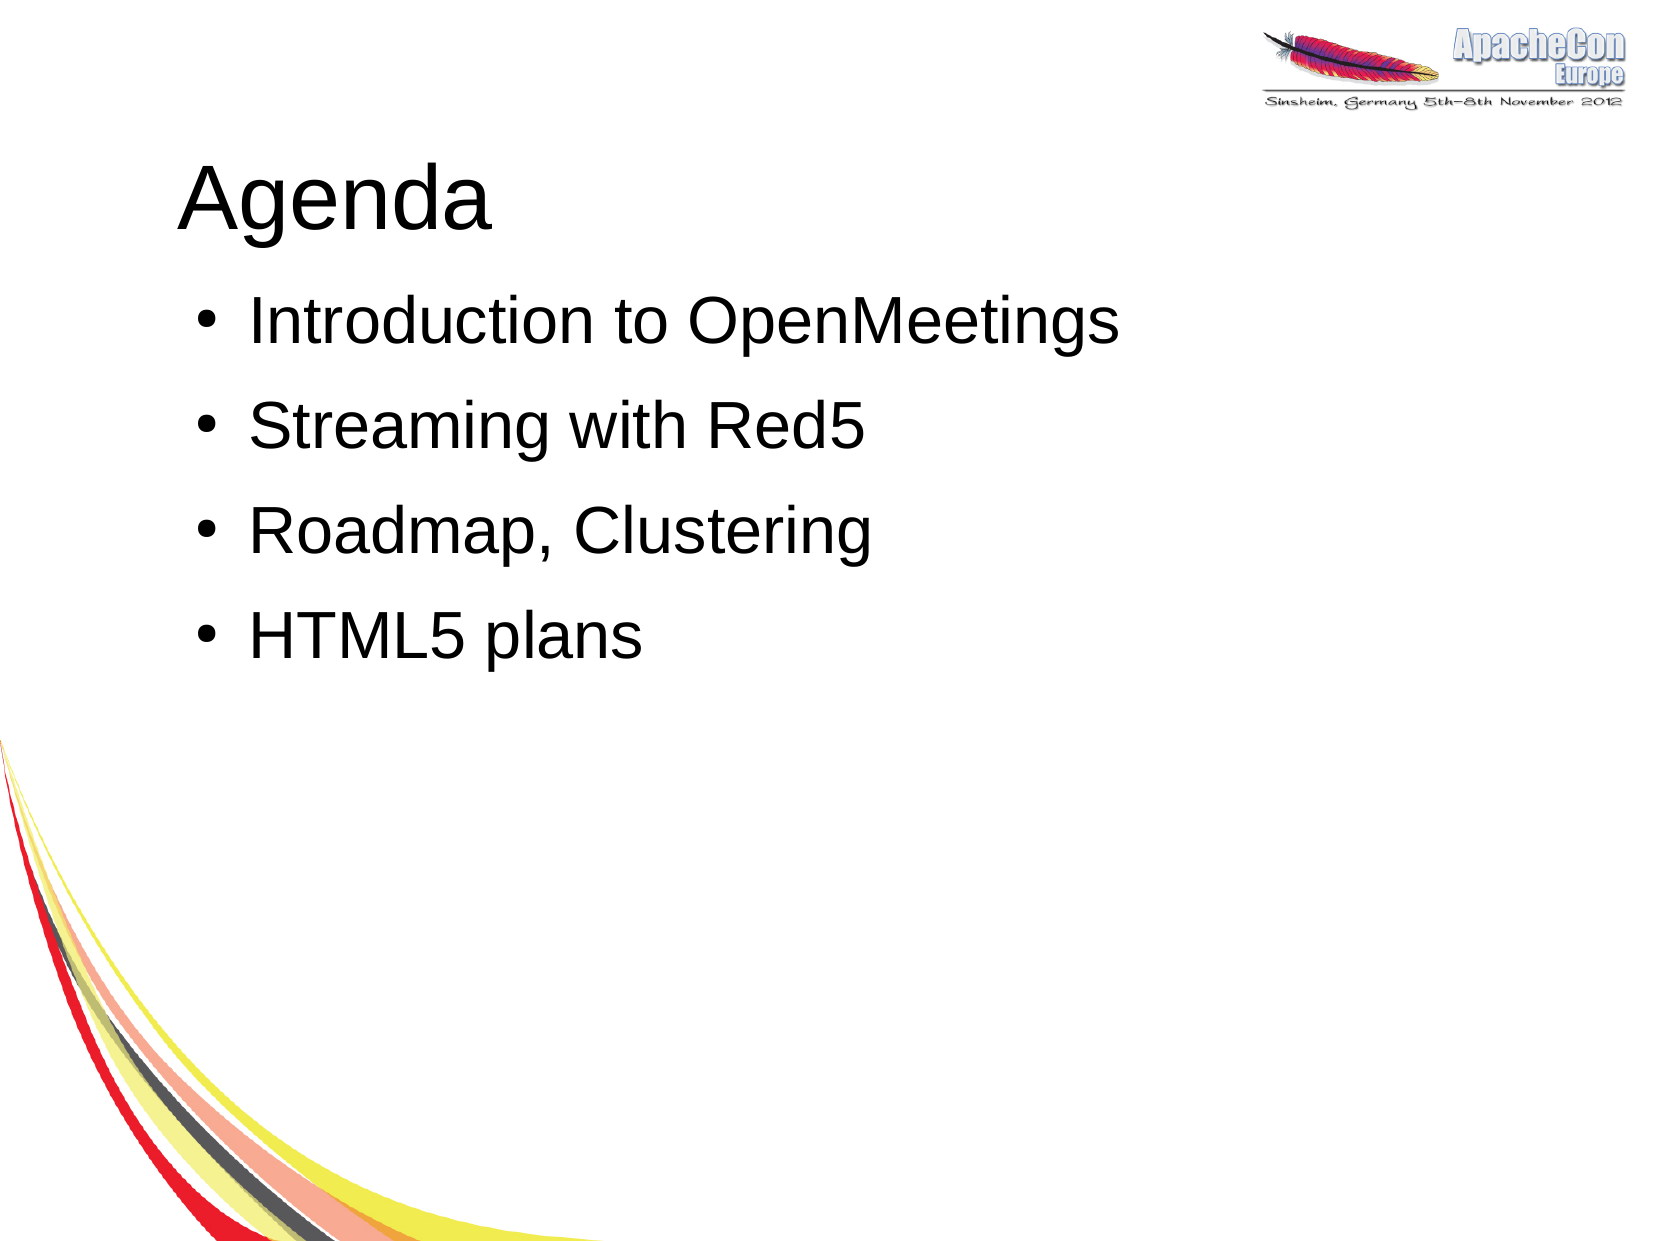

# Agenda
Introduction to OpenMeetings
Streaming with Red5
Roadmap, Clustering
HTML5 plans